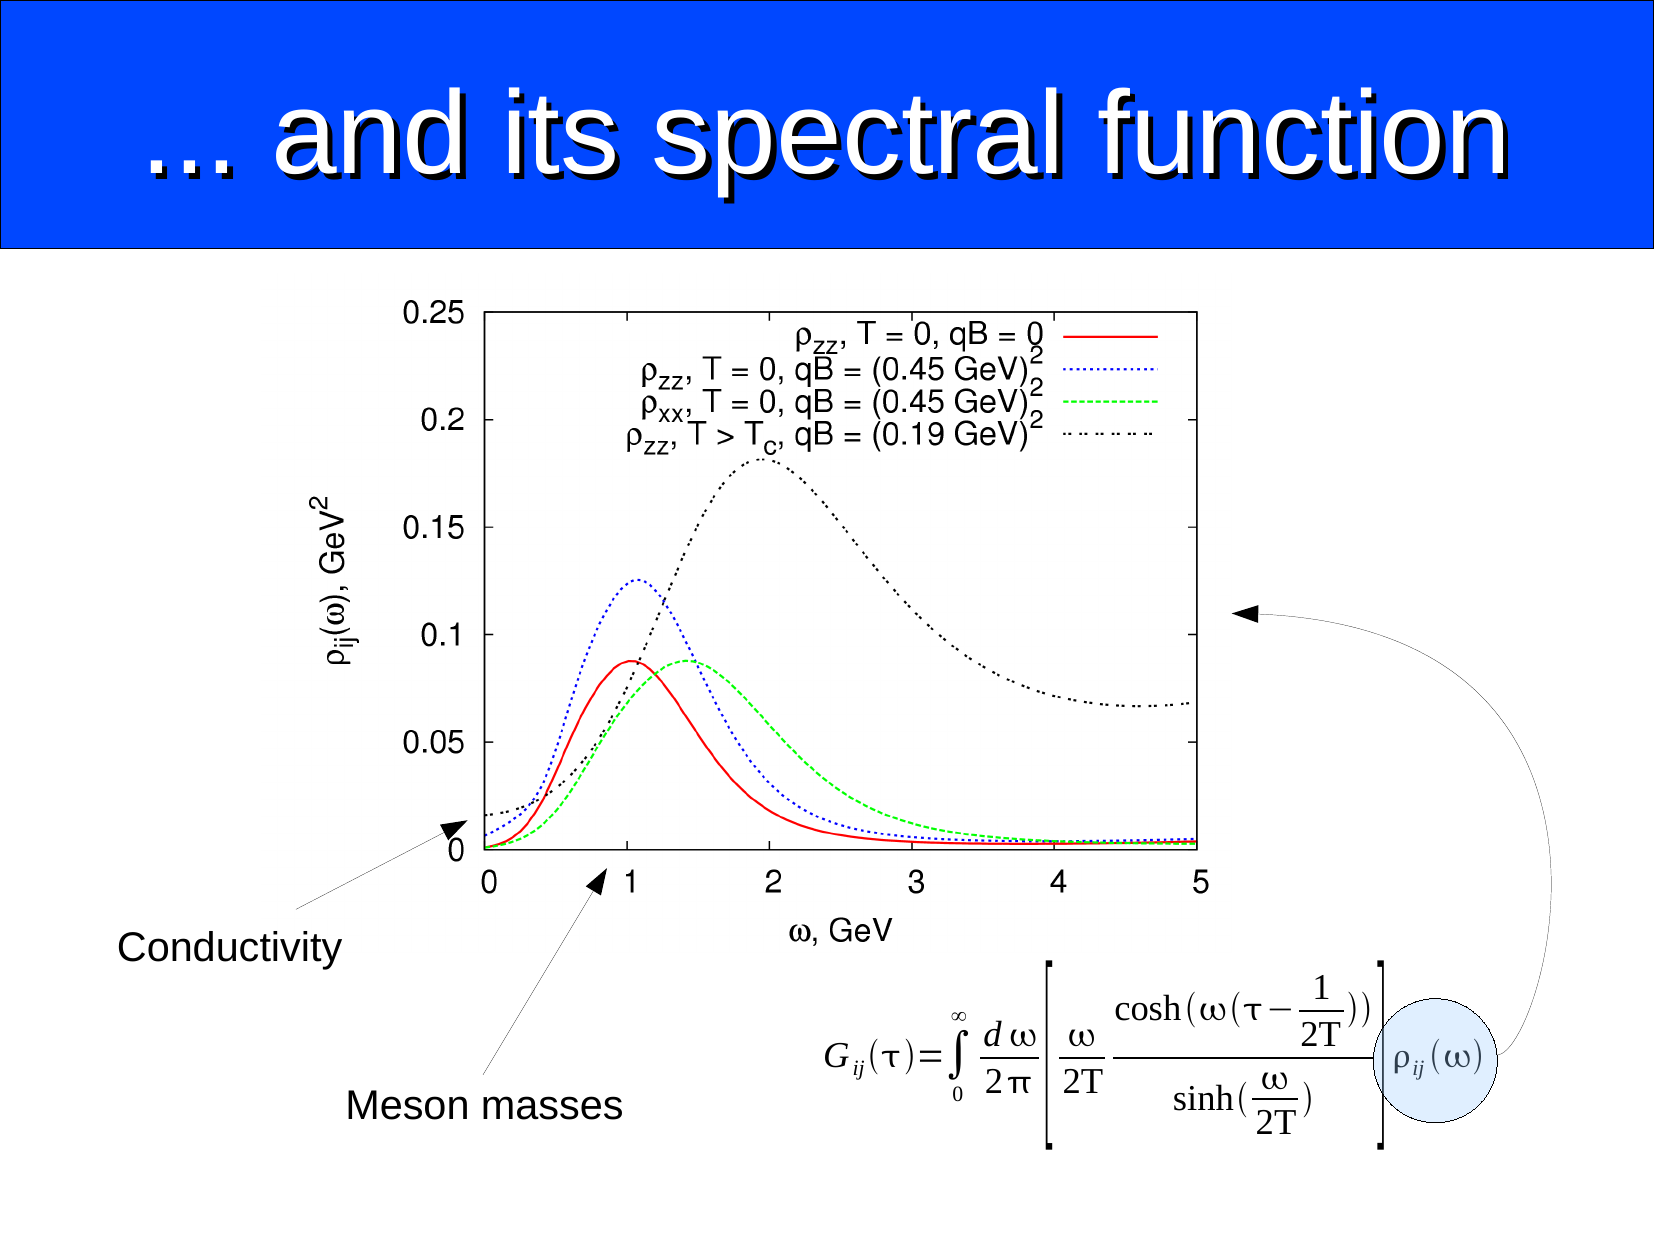

# ... and its spectral function
Conductivity
Meson masses